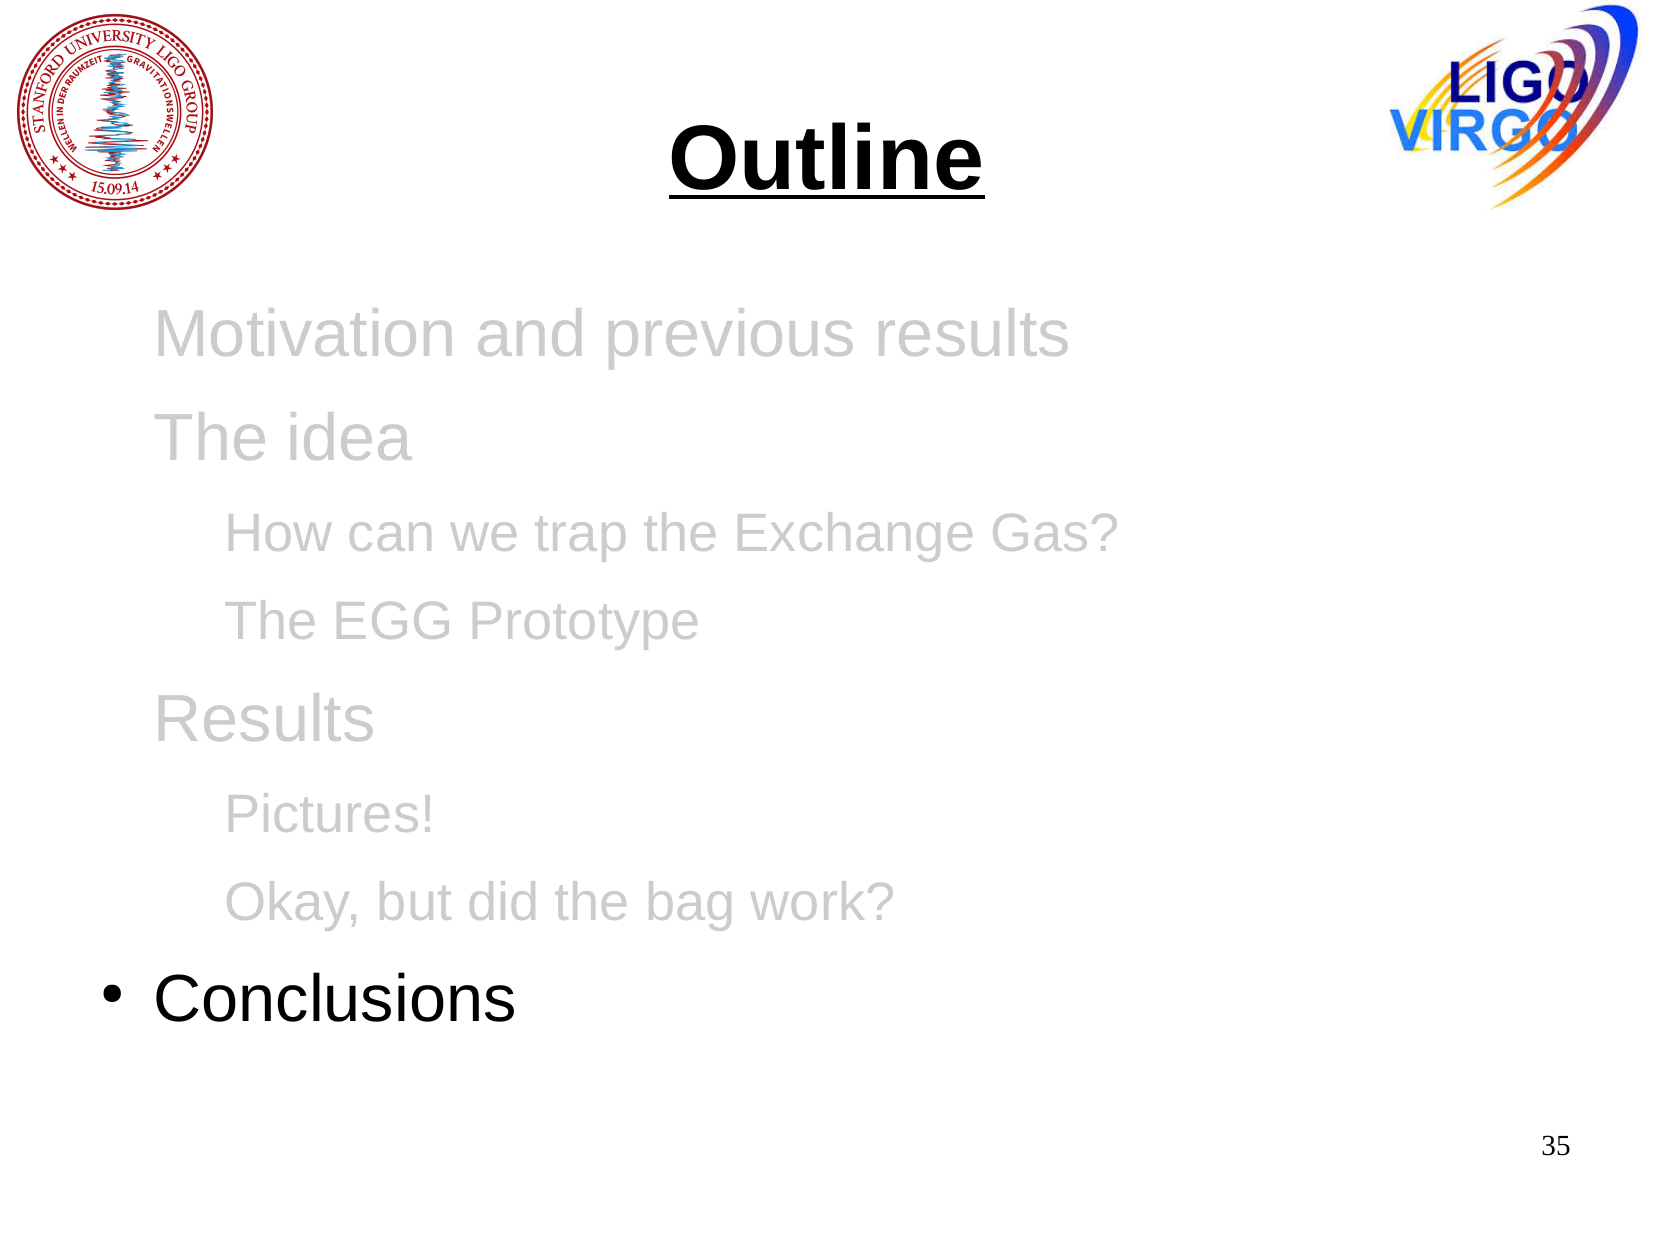

Outline
Motivation and previous results
The idea
How can we trap the Exchange Gas?
The EGG Prototype
Results
Pictures!
Okay, but did the bag work?
Conclusions
35